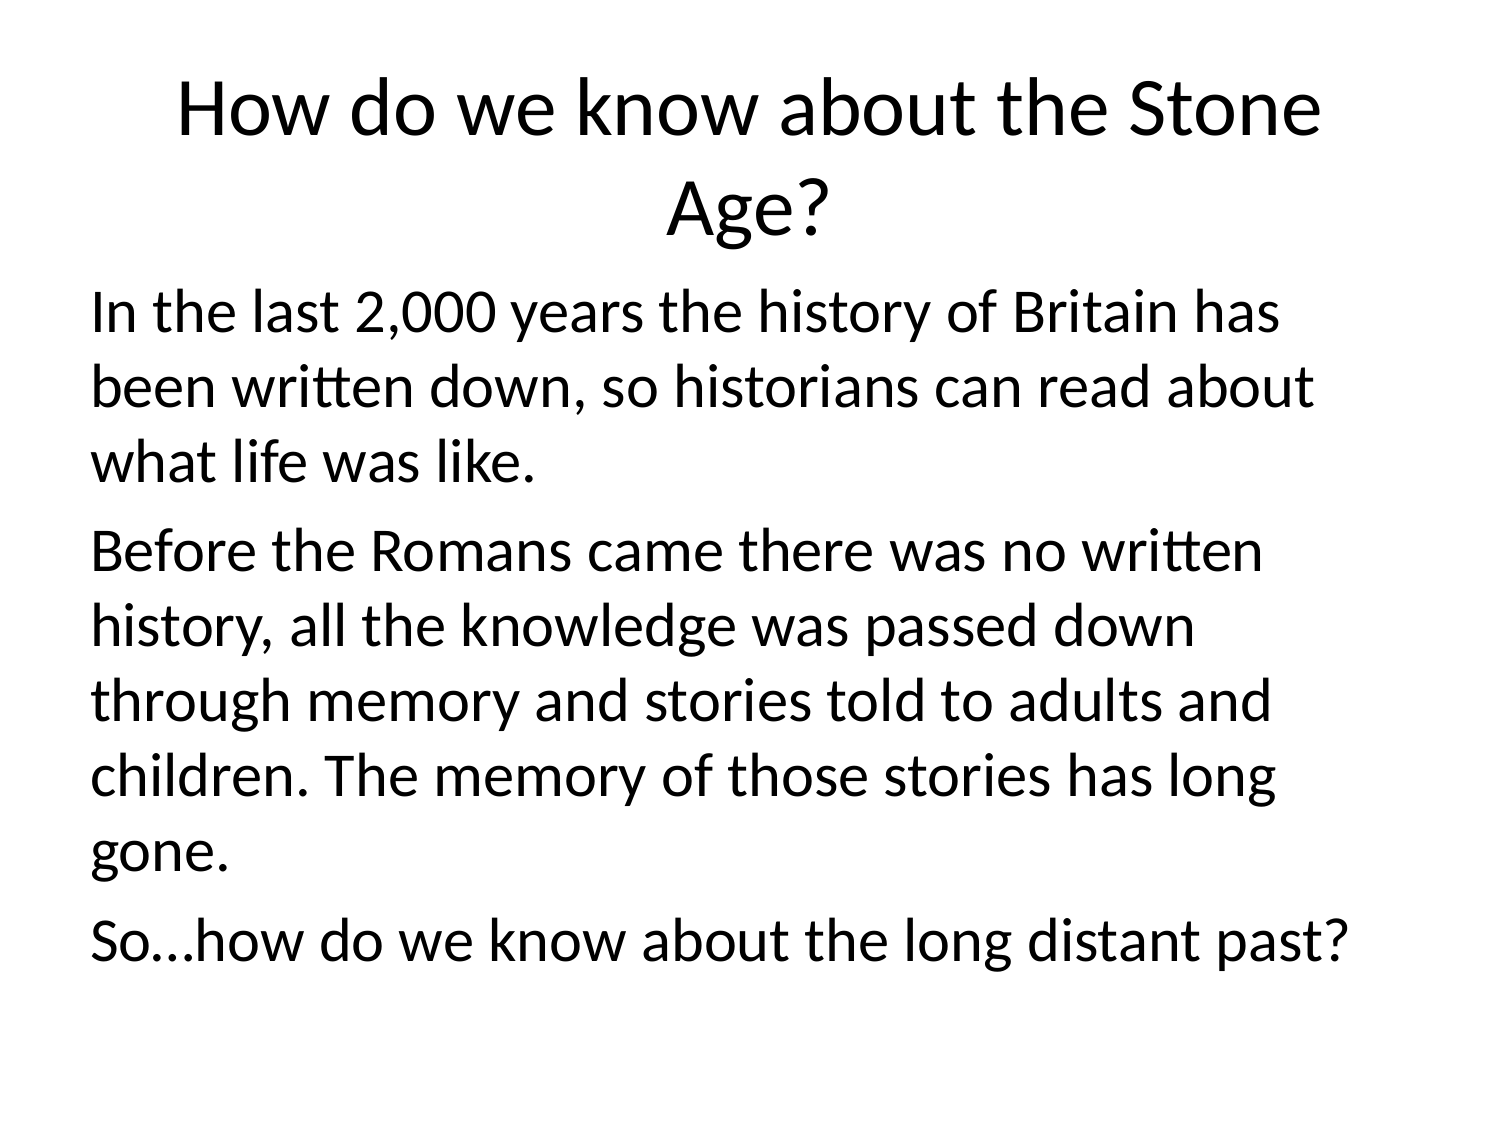

# How do we know about the Stone Age?
In the last 2,000 years the history of Britain has been written down, so historians can read about what life was like.
Before the Romans came there was no written history, all the knowledge was passed down through memory and stories told to adults and children. The memory of those stories has long gone.
So…how do we know about the long distant past?